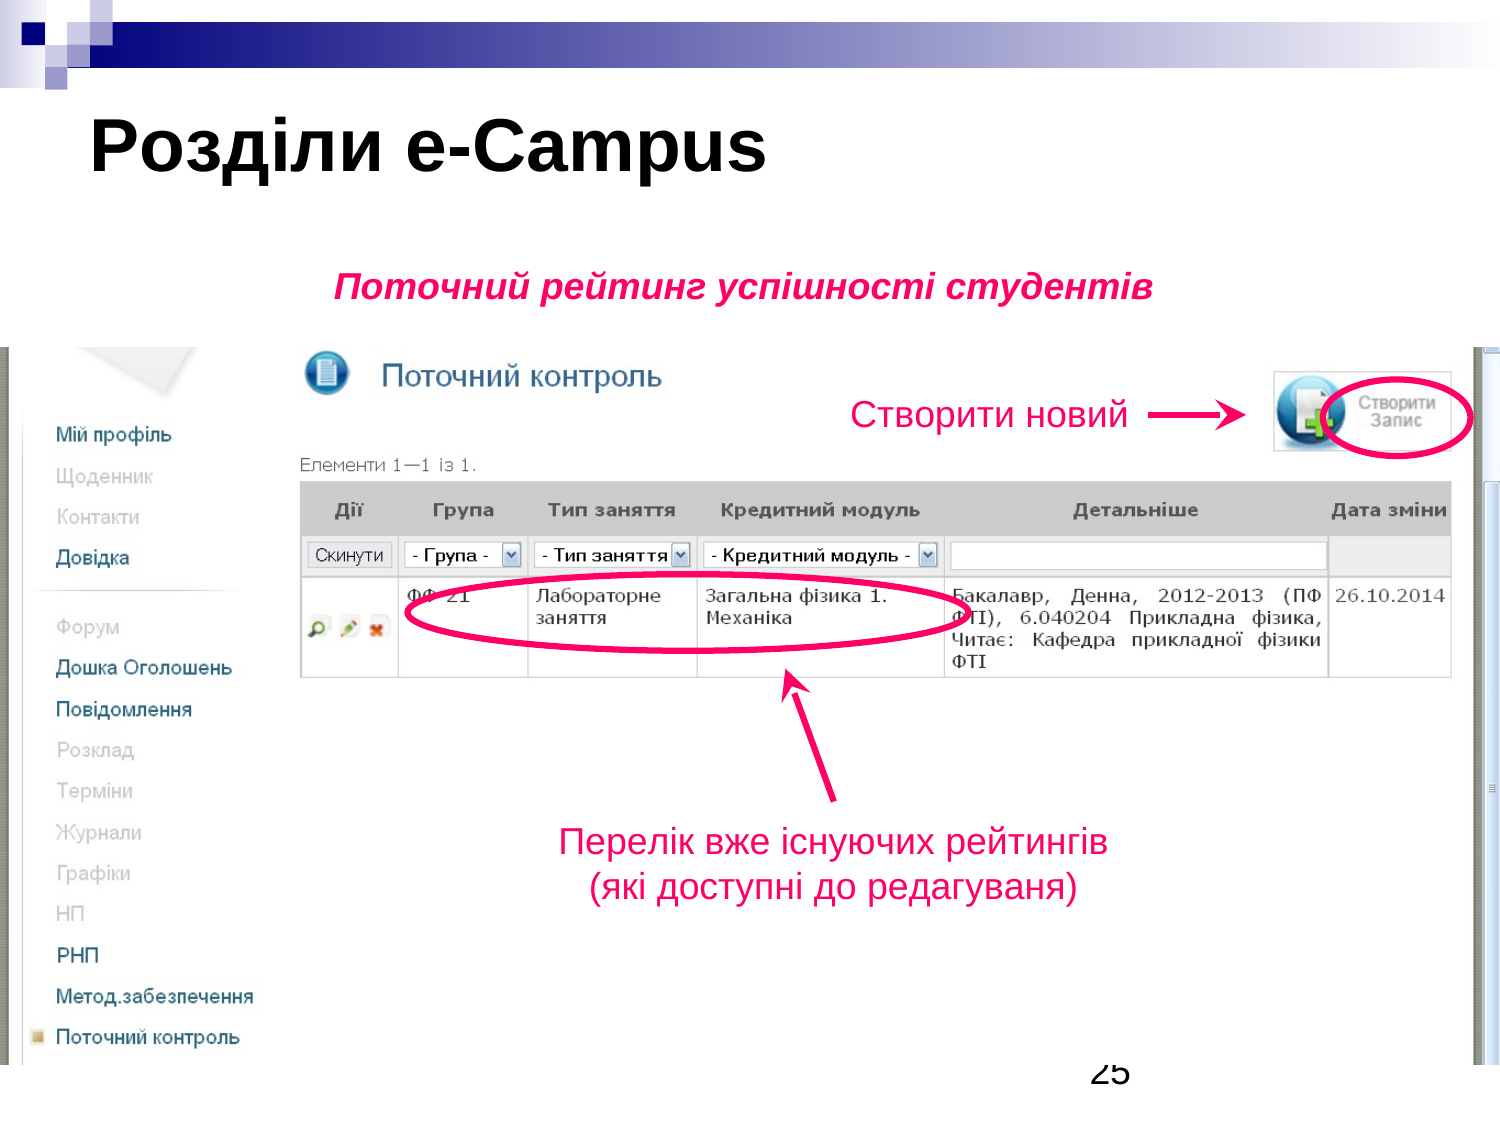

# Розділи e-Campus
Поточний рейтинг успішності студентів
Створити новий
Перелік вже існуючих рейтингів
(які доступні до редагуваня)
25